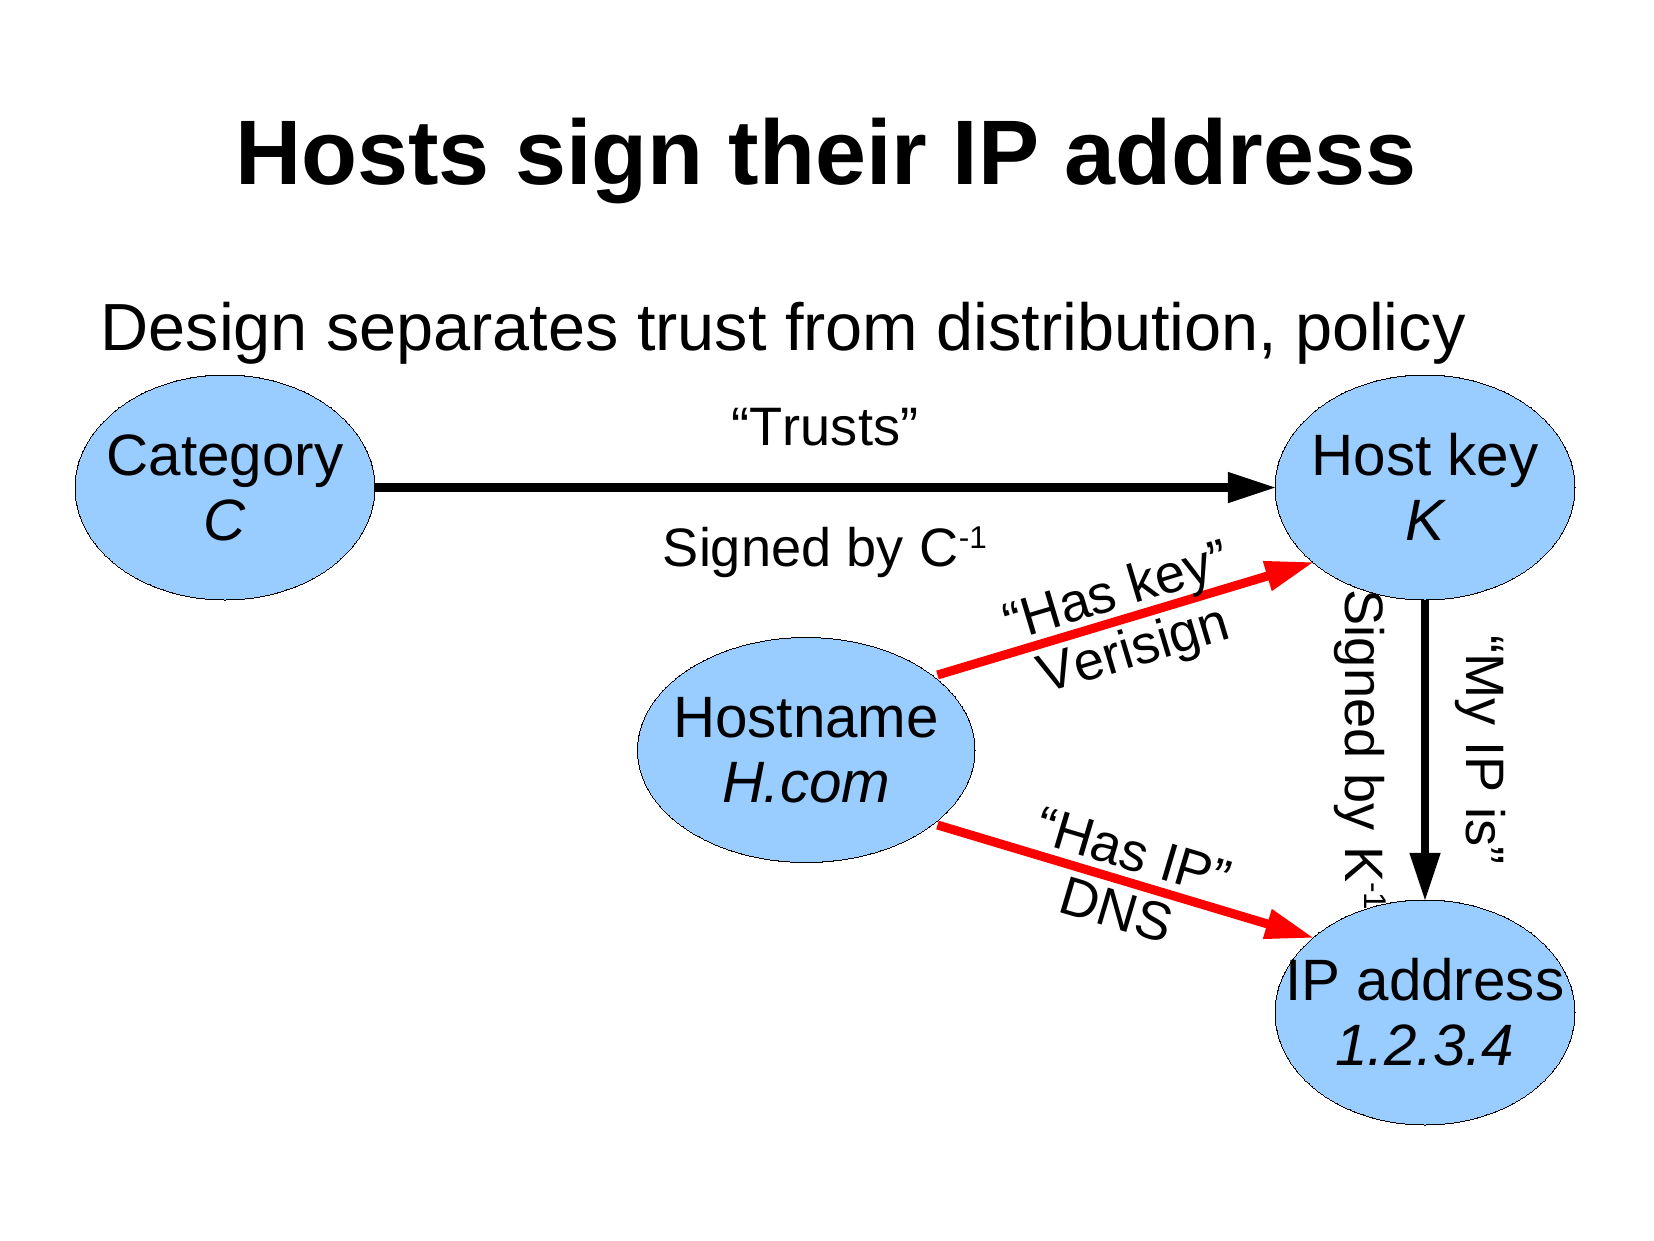

# Hosts sign their IP address
Design separates trust from distribution, policy
Category
C
Host key
K
“Trusts”
Signed by C-1
“Has key”
Verisign
“My IP is”
Signed by K-1
Hostname
H.com
“Has IP”
DNS
IP address
1.2.3.4